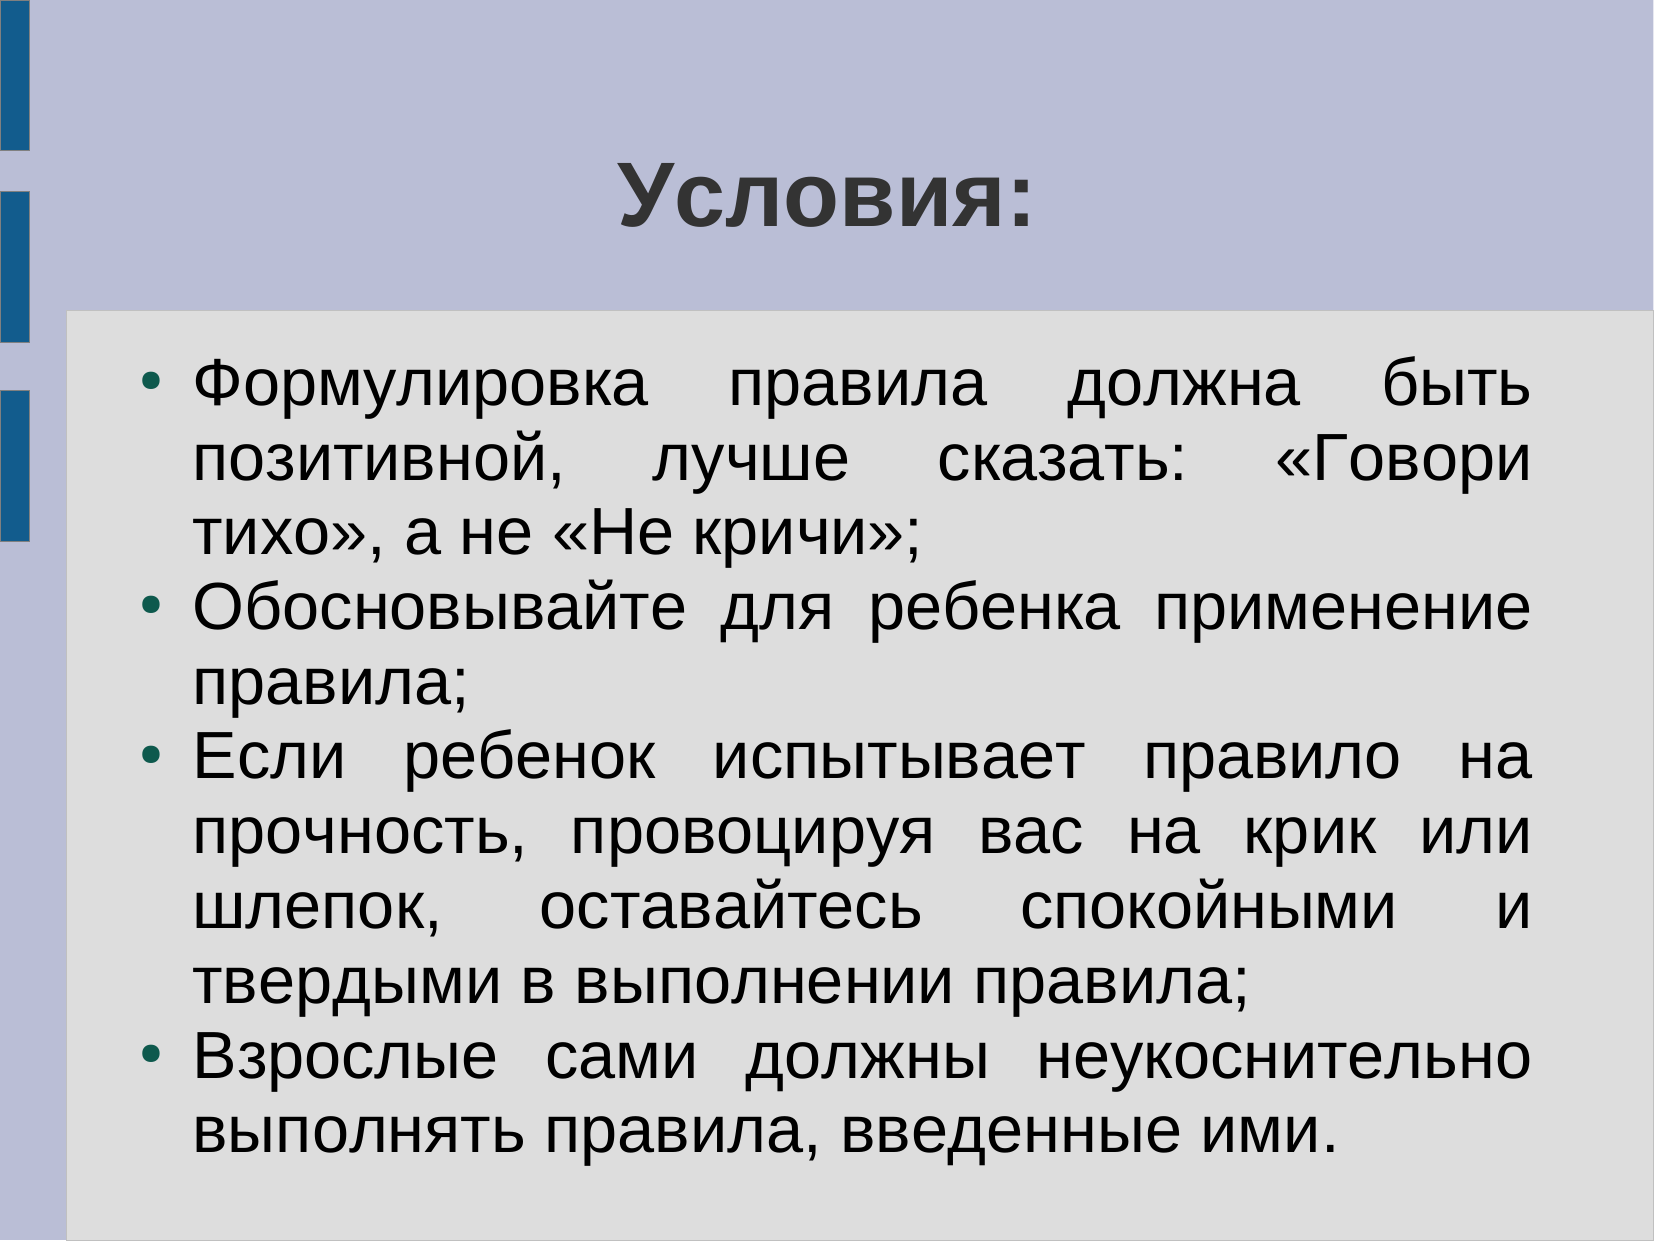

# Условия:
Формулировка правила должна быть позитивной, лучше сказать: «Говори тихо», а не «Не кричи»;
Обосновывайте для ребенка применение правила;
Если ребенок испытывает правило на прочность, провоцируя вас на крик или шлепок, оставайтесь спокойными и твердыми в выполнении правила;
Взрослые сами должны неукоснительно выполнять правила, введенные ими.